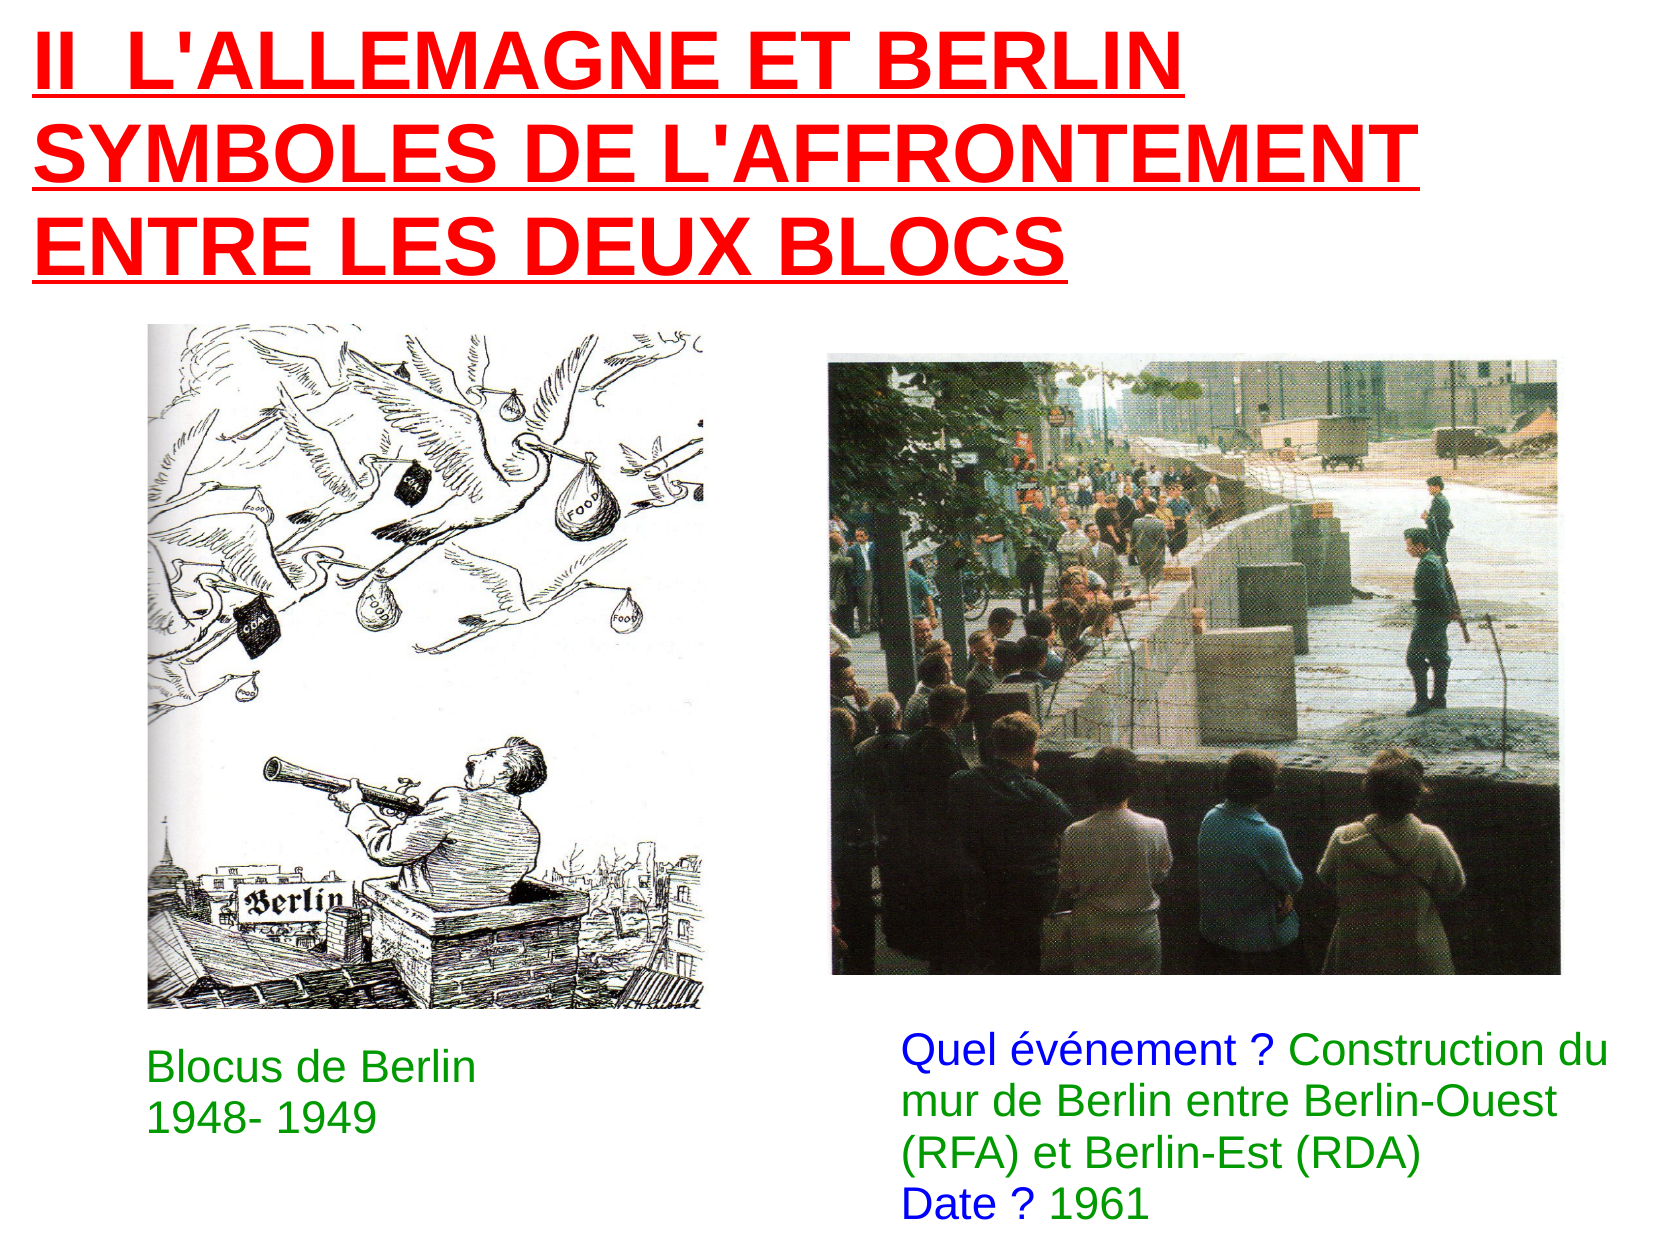

# II L'ALLEMAGNE ET BERLIN SYMBOLES DE L'AFFRONTEMENT ENTRE LES DEUX BLOCS
Quel événement ? Construction du mur de Berlin entre Berlin-Ouest (RFA) et Berlin-Est (RDA)
Date ? 1961
 Blocus de Berlin
 1948- 1949